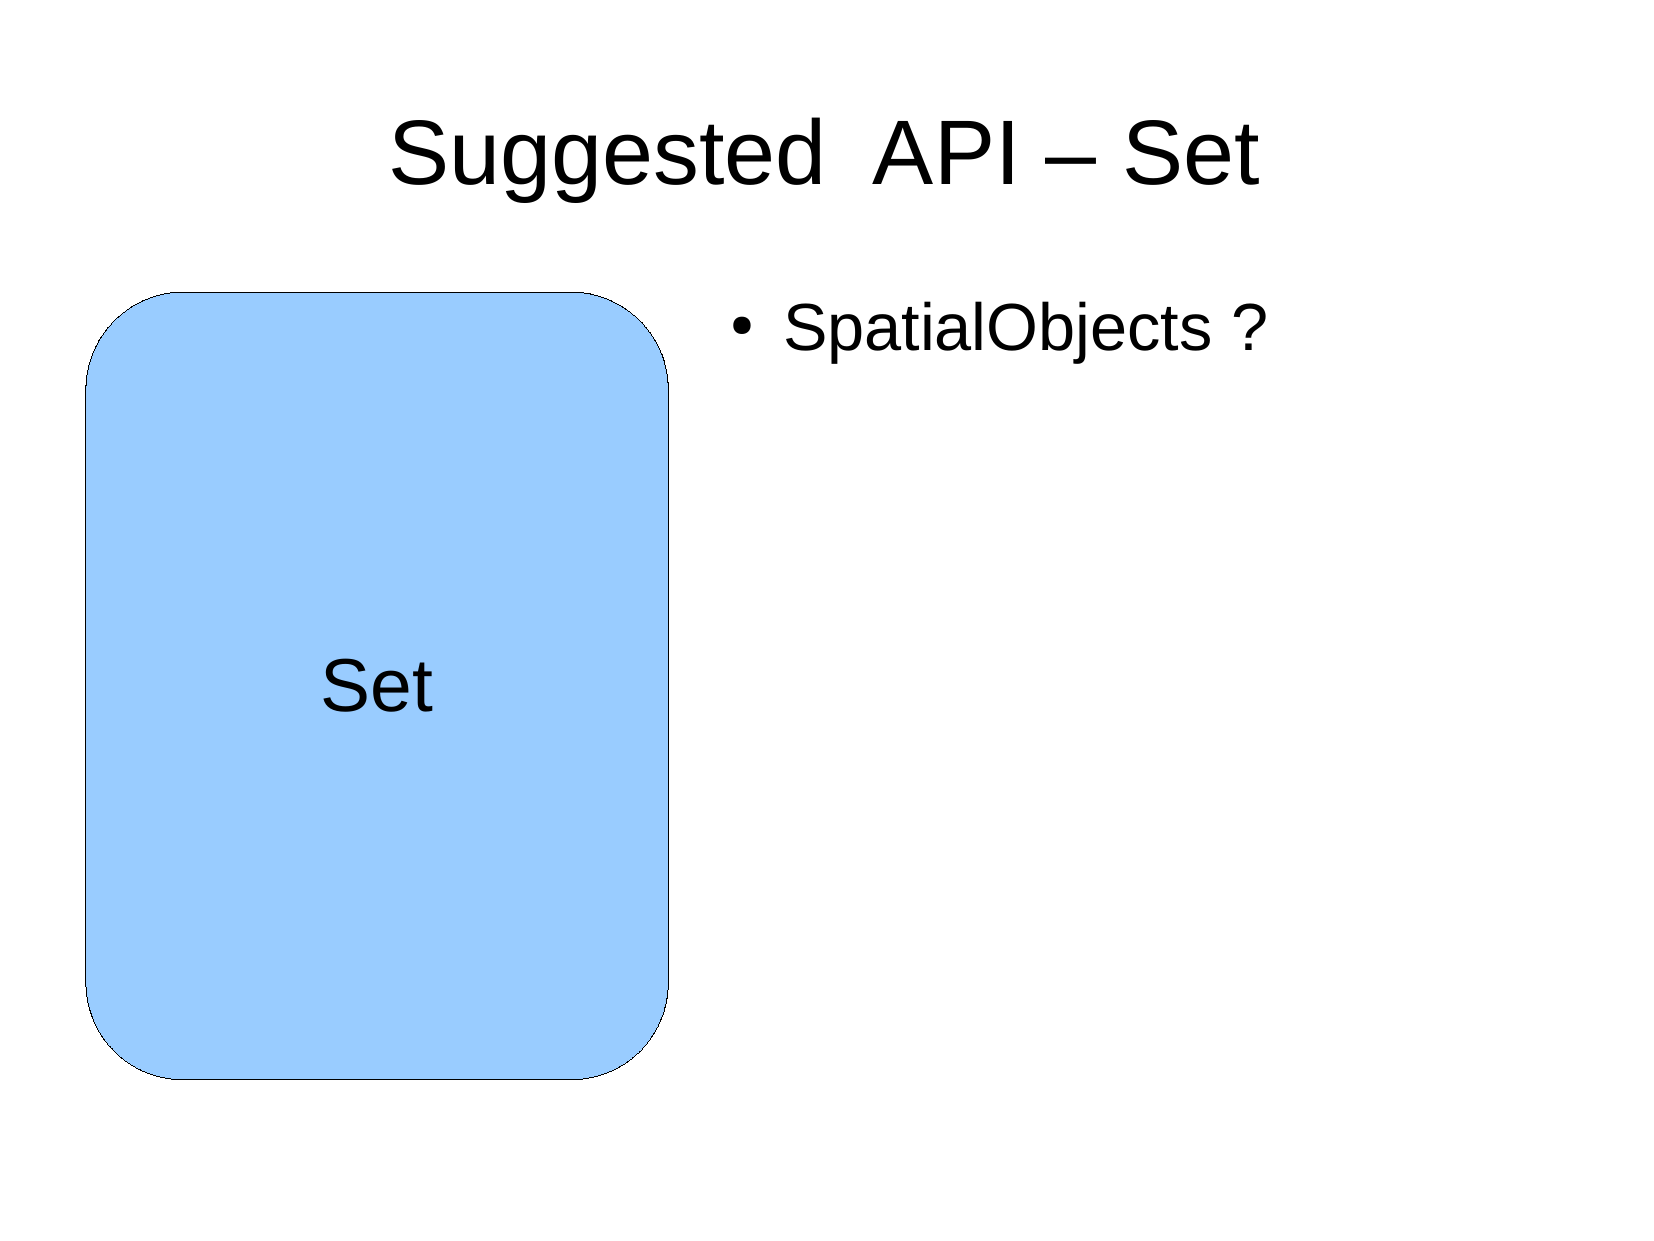

# Suggested API – Set
SpatialObjects ?
Set